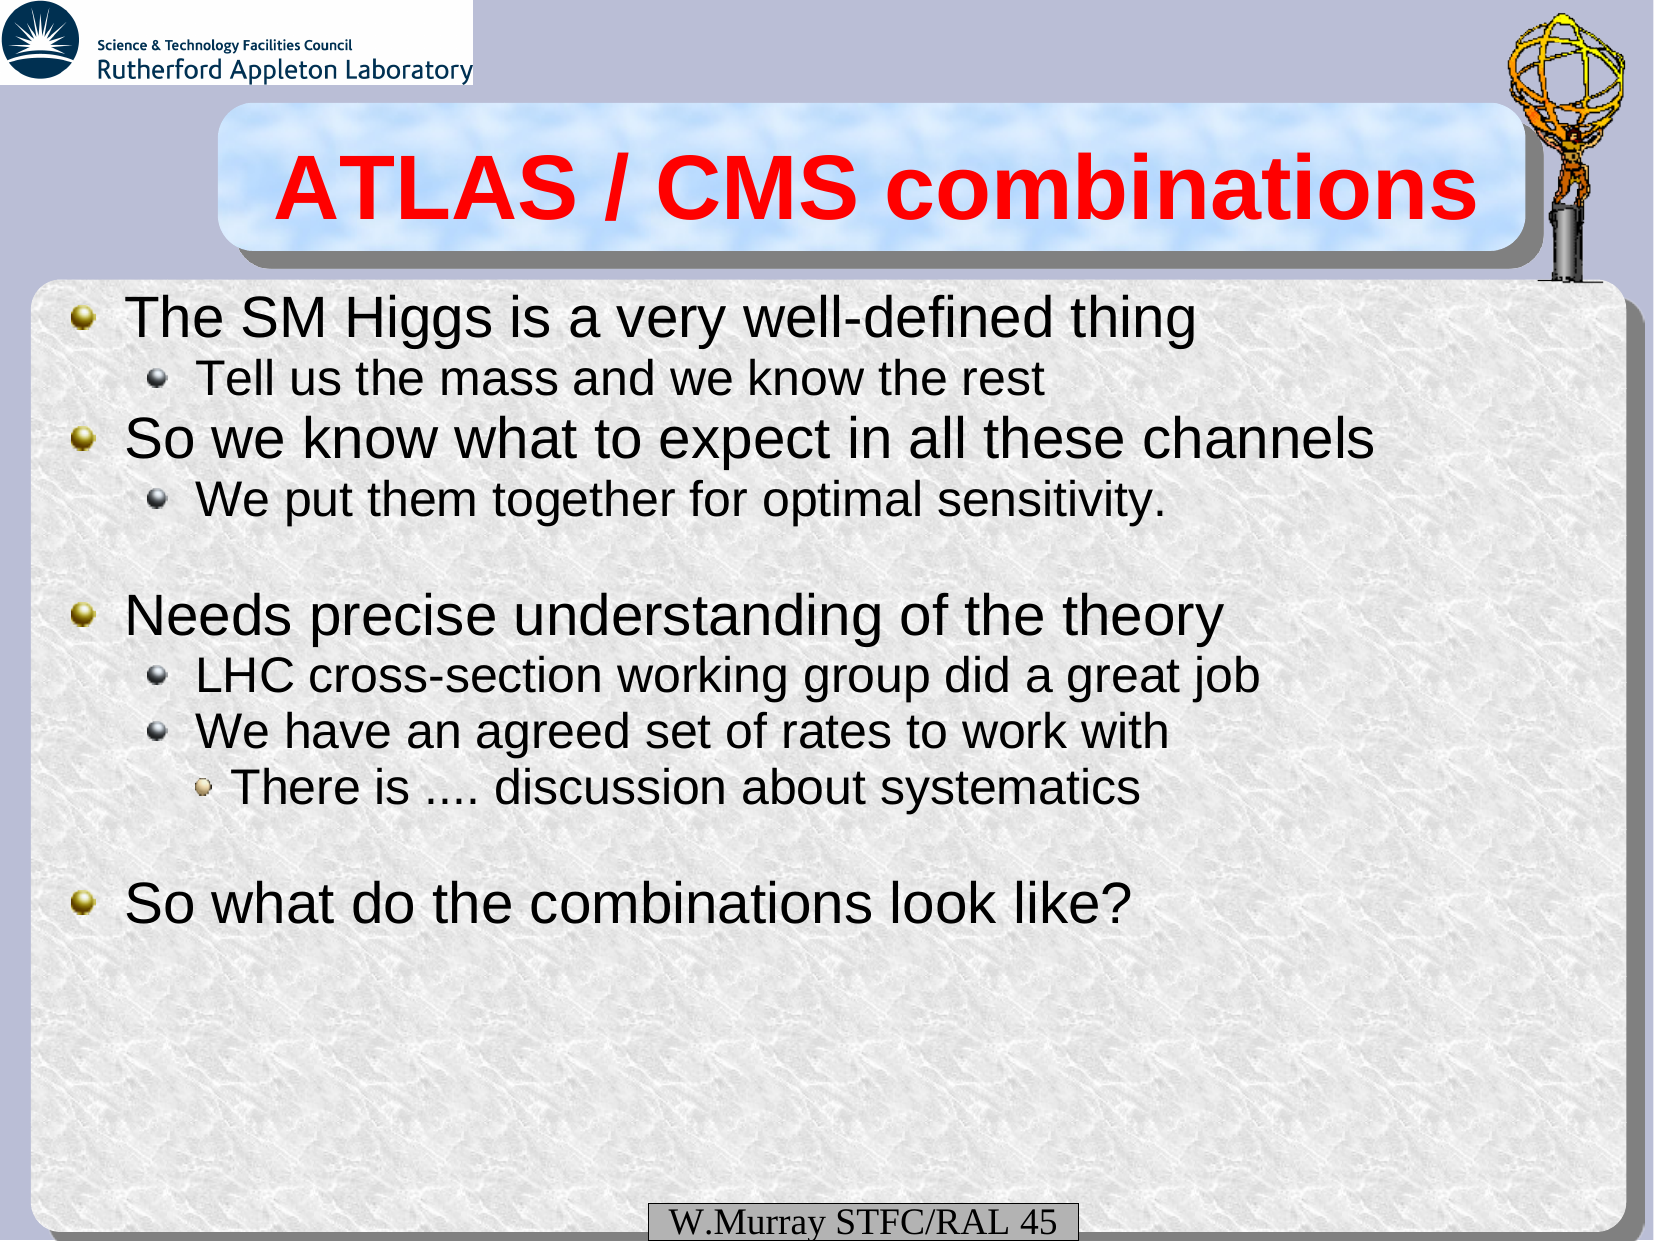

# ATLAS / CMS combinations
The SM Higgs is a very well-defined thing
Tell us the mass and we know the rest
So we know what to expect in all these channels
We put them together for optimal sensitivity.
Needs precise understanding of the theory
LHC cross-section working group did a great job
We have an agreed set of rates to work with
There is .... discussion about systematics
So what do the combinations look like?